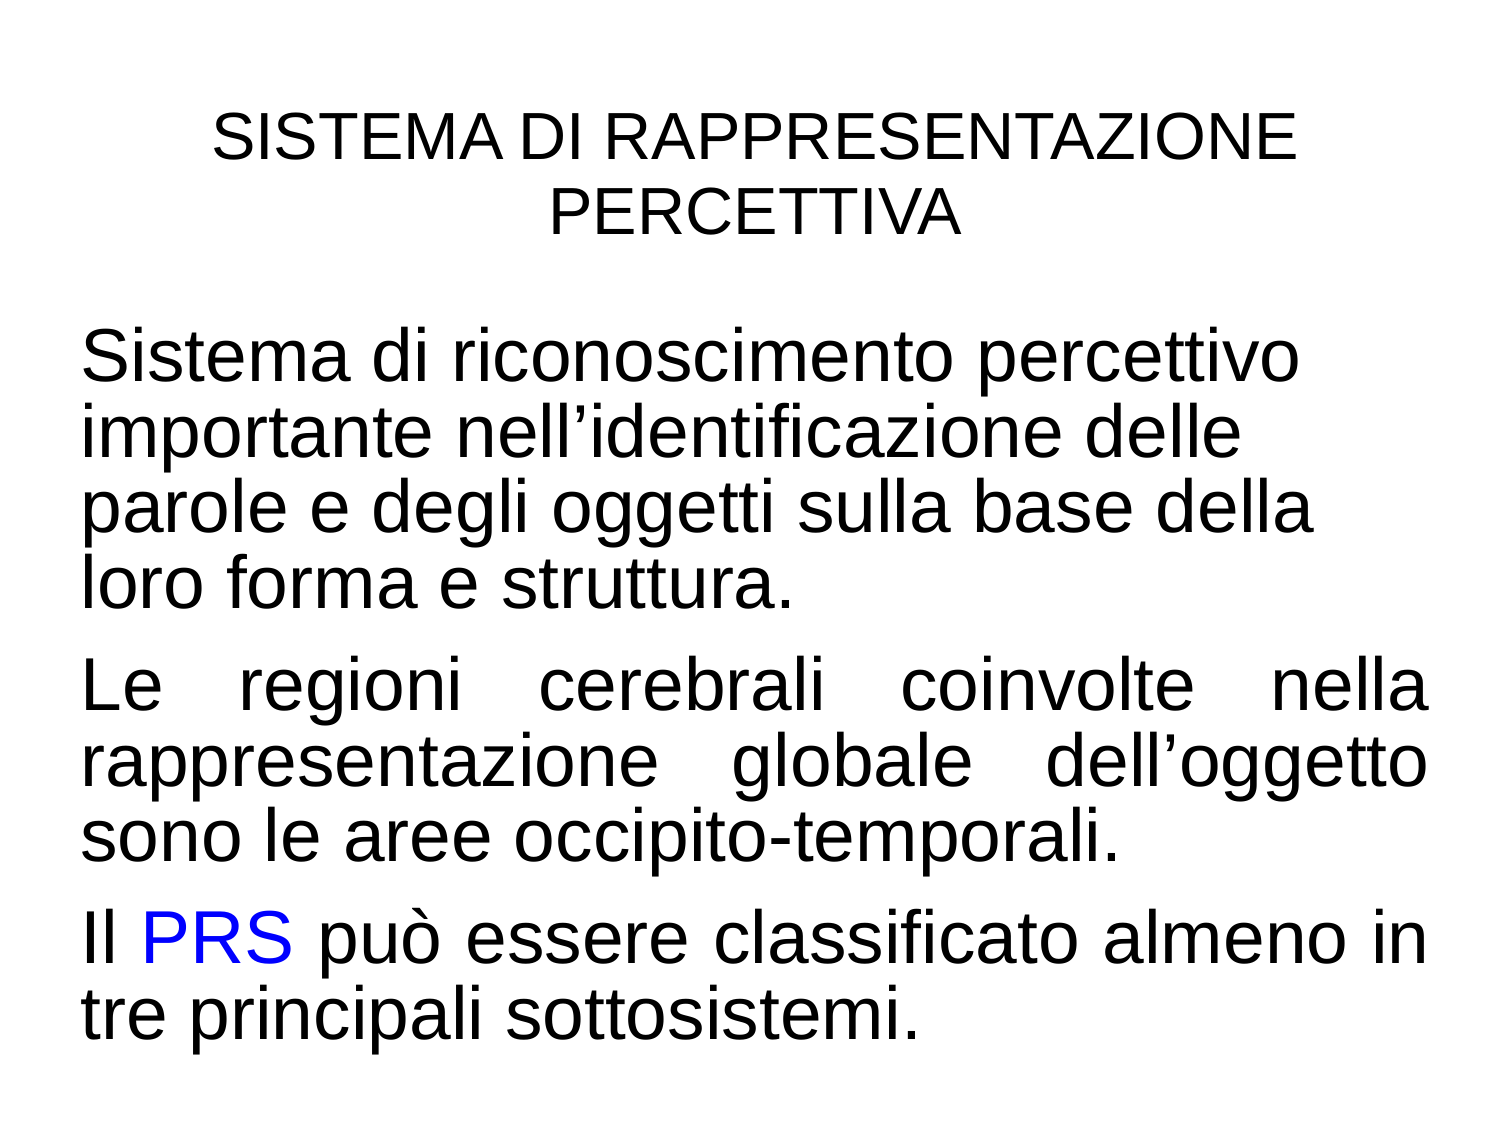

# SISTEMA DI RAPPRESENTAZIONE PERCETTIVA
Sistema di riconoscimento percettivo importante nell’identificazione delle parole e degli oggetti sulla base della loro forma e struttura.
Le regioni cerebrali coinvolte nella rappresentazione globale dell’oggetto sono le aree occipito-temporali.
Il PRS può essere classificato almeno in tre principali sottosistemi.